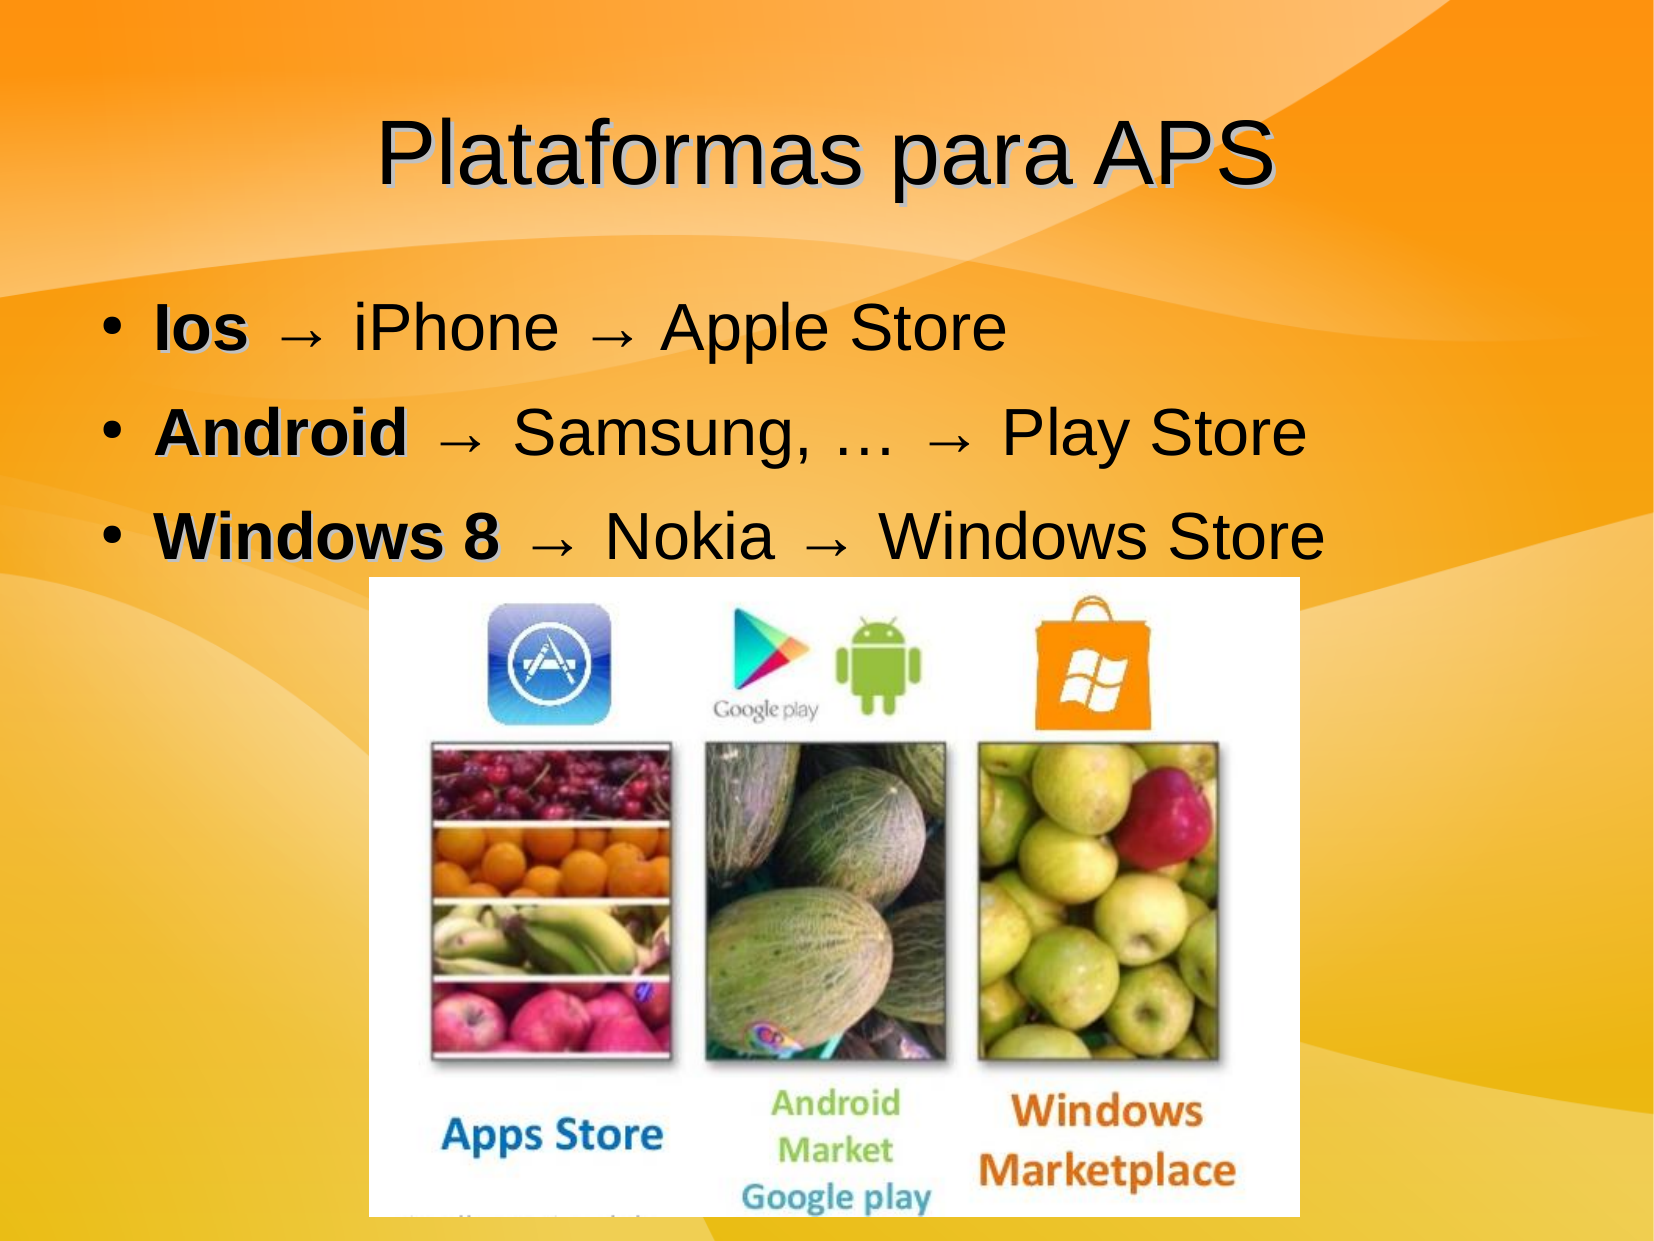

# Plataformas para APS
Ios → iPhone → Apple Store
Android → Samsung, … → Play Store
Windows 8 → Nokia → Windows Store